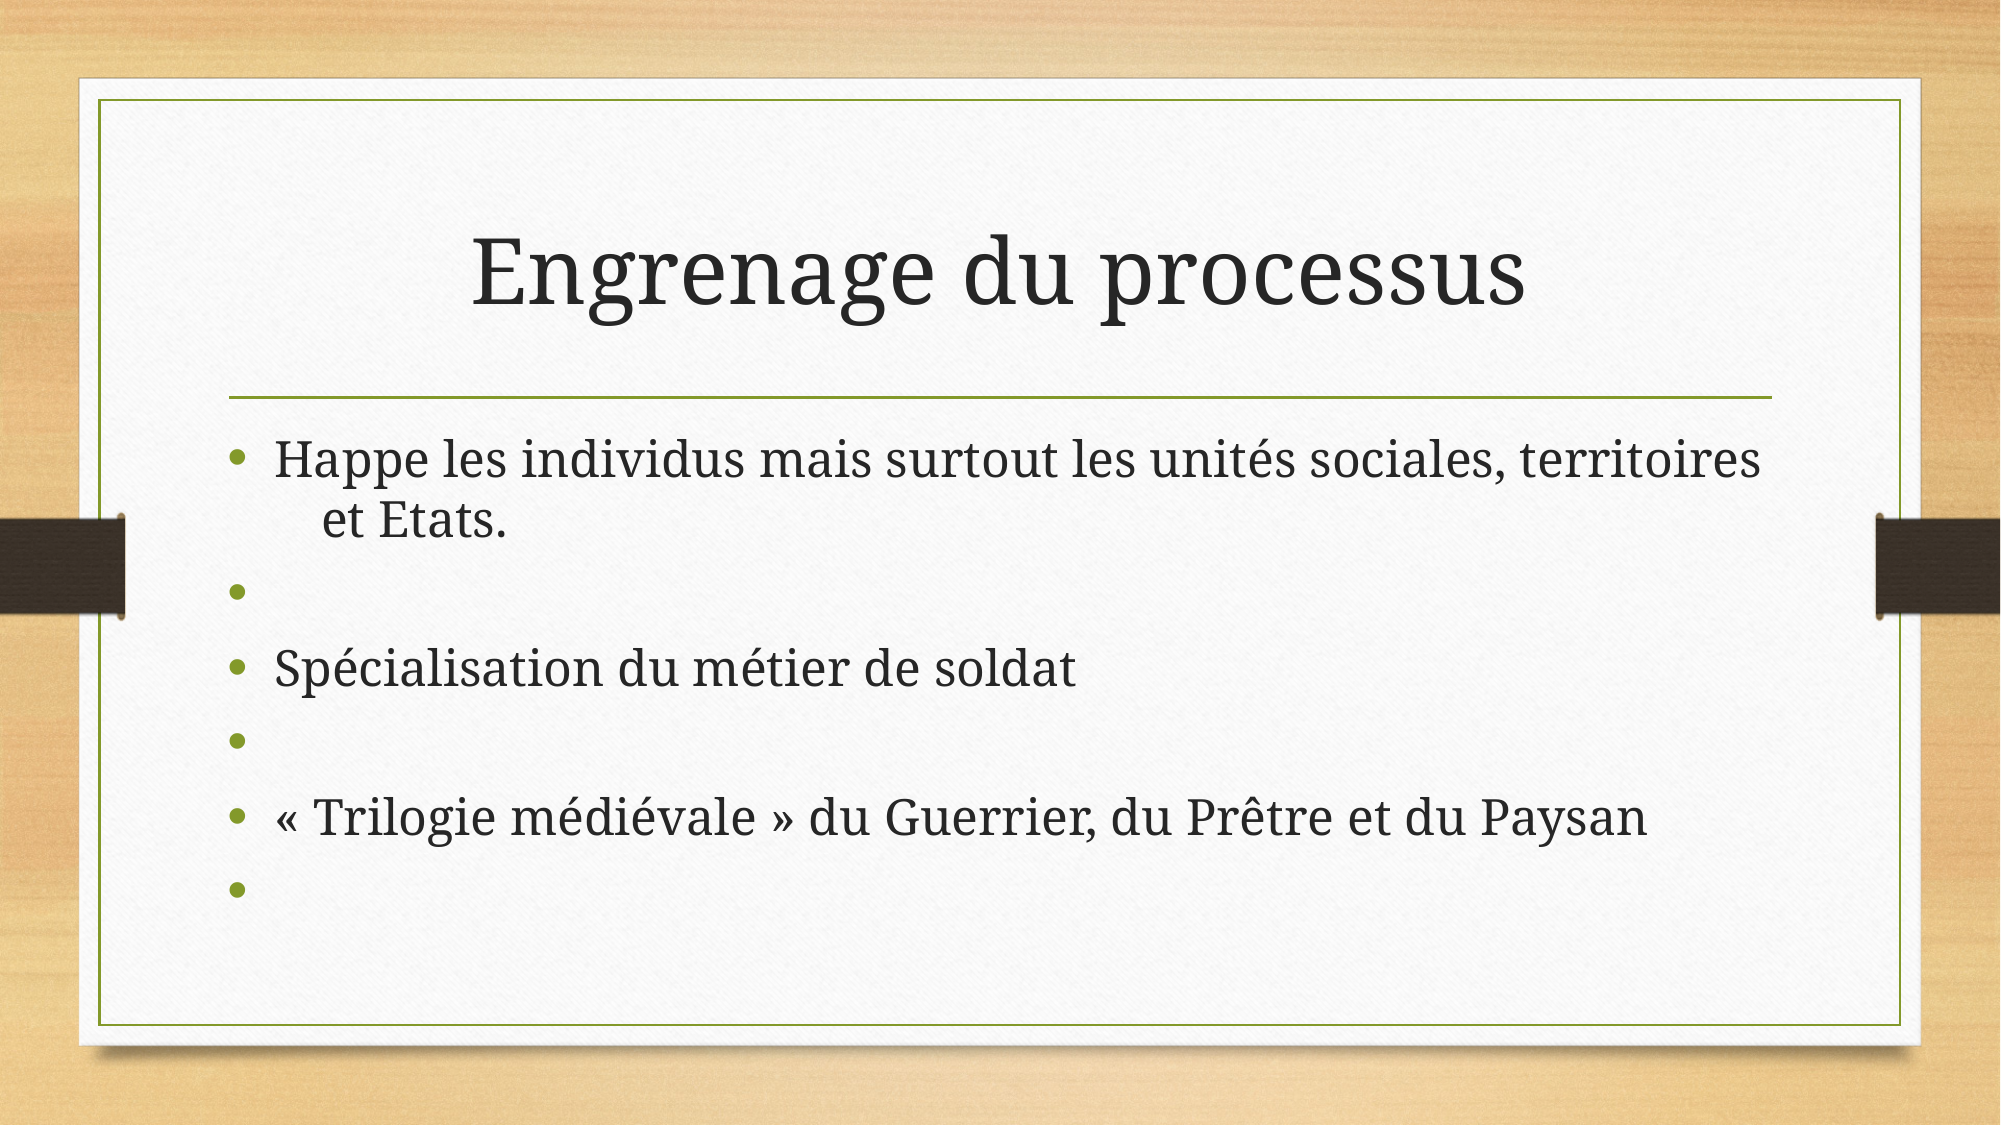

# Engrenage du processus
Happe les individus mais surtout les unités sociales, territoires et Etats.
Spécialisation du métier de soldat
« Trilogie médiévale » du Guerrier, du Prêtre et du Paysan